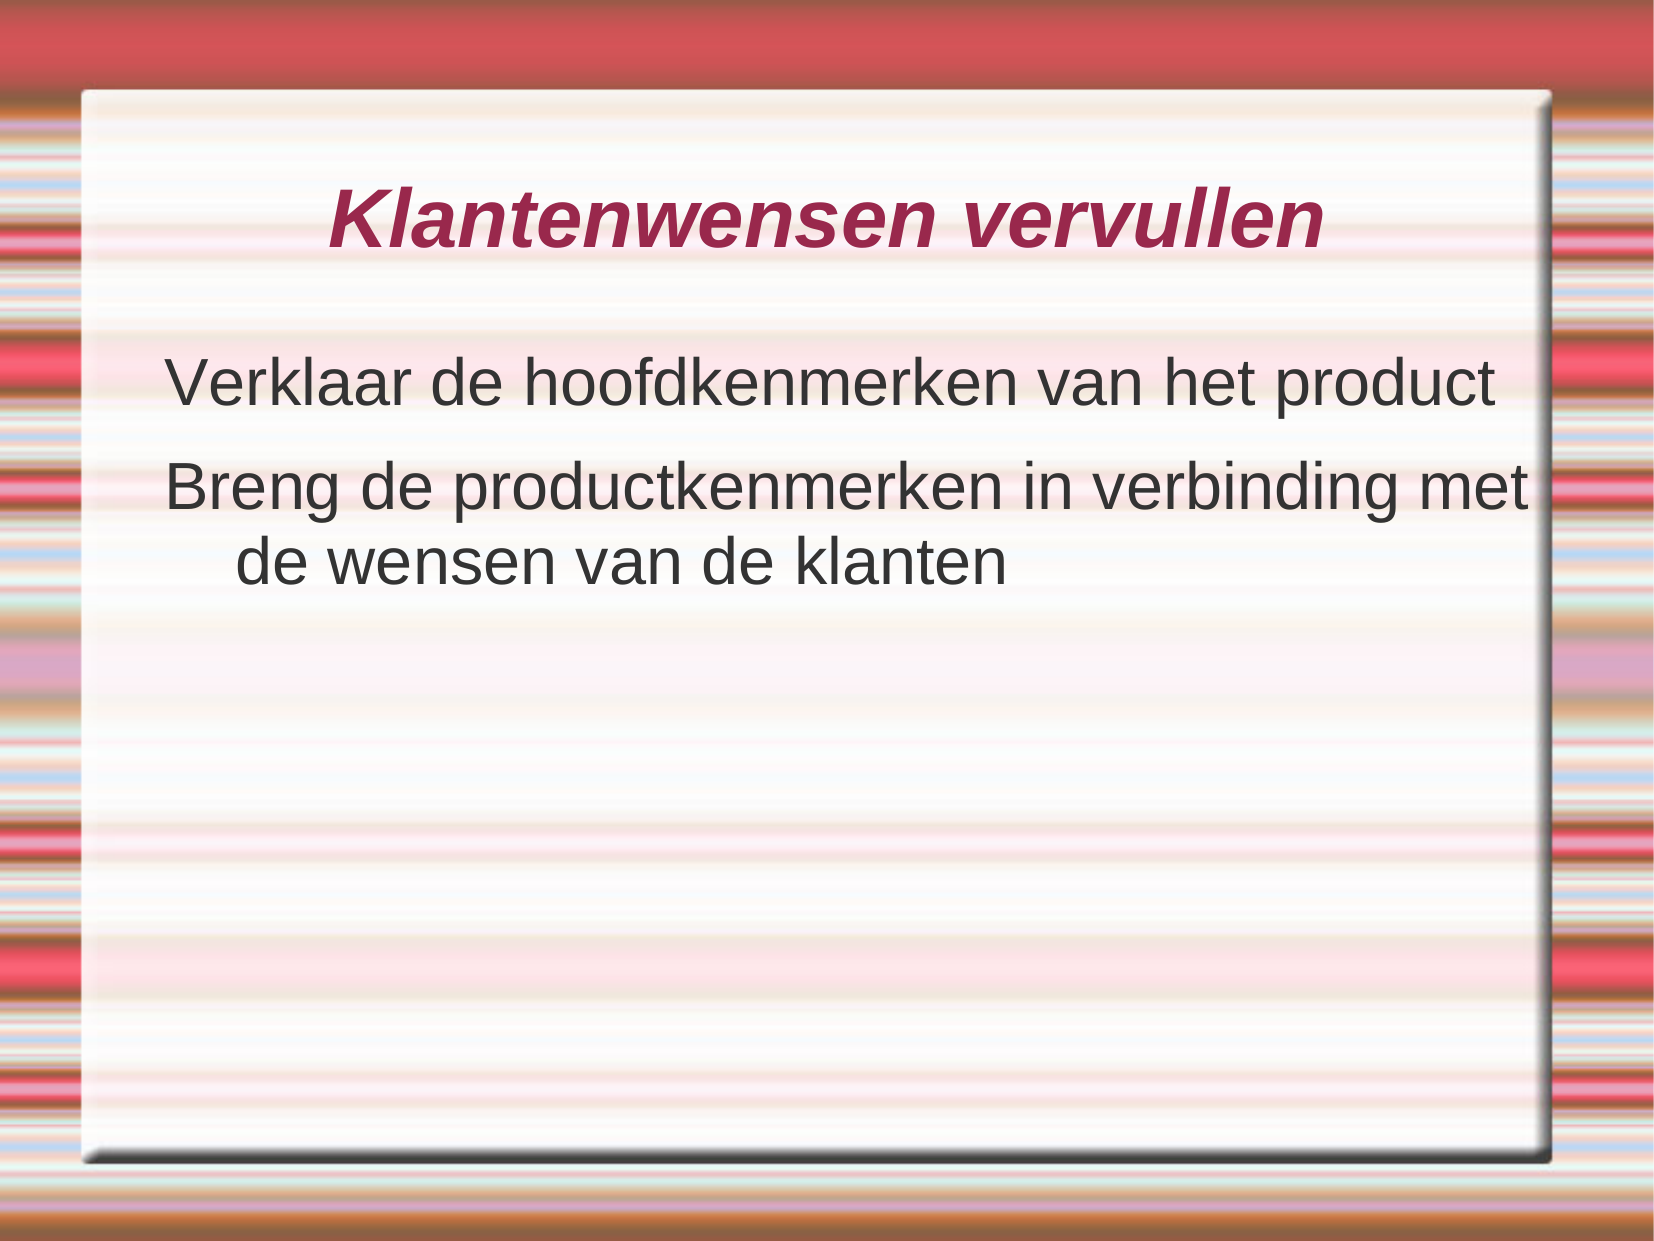

# Klantenwensen vervullen
Verklaar de hoofdkenmerken van het product
Breng de productkenmerken in verbinding met de wensen van de klanten